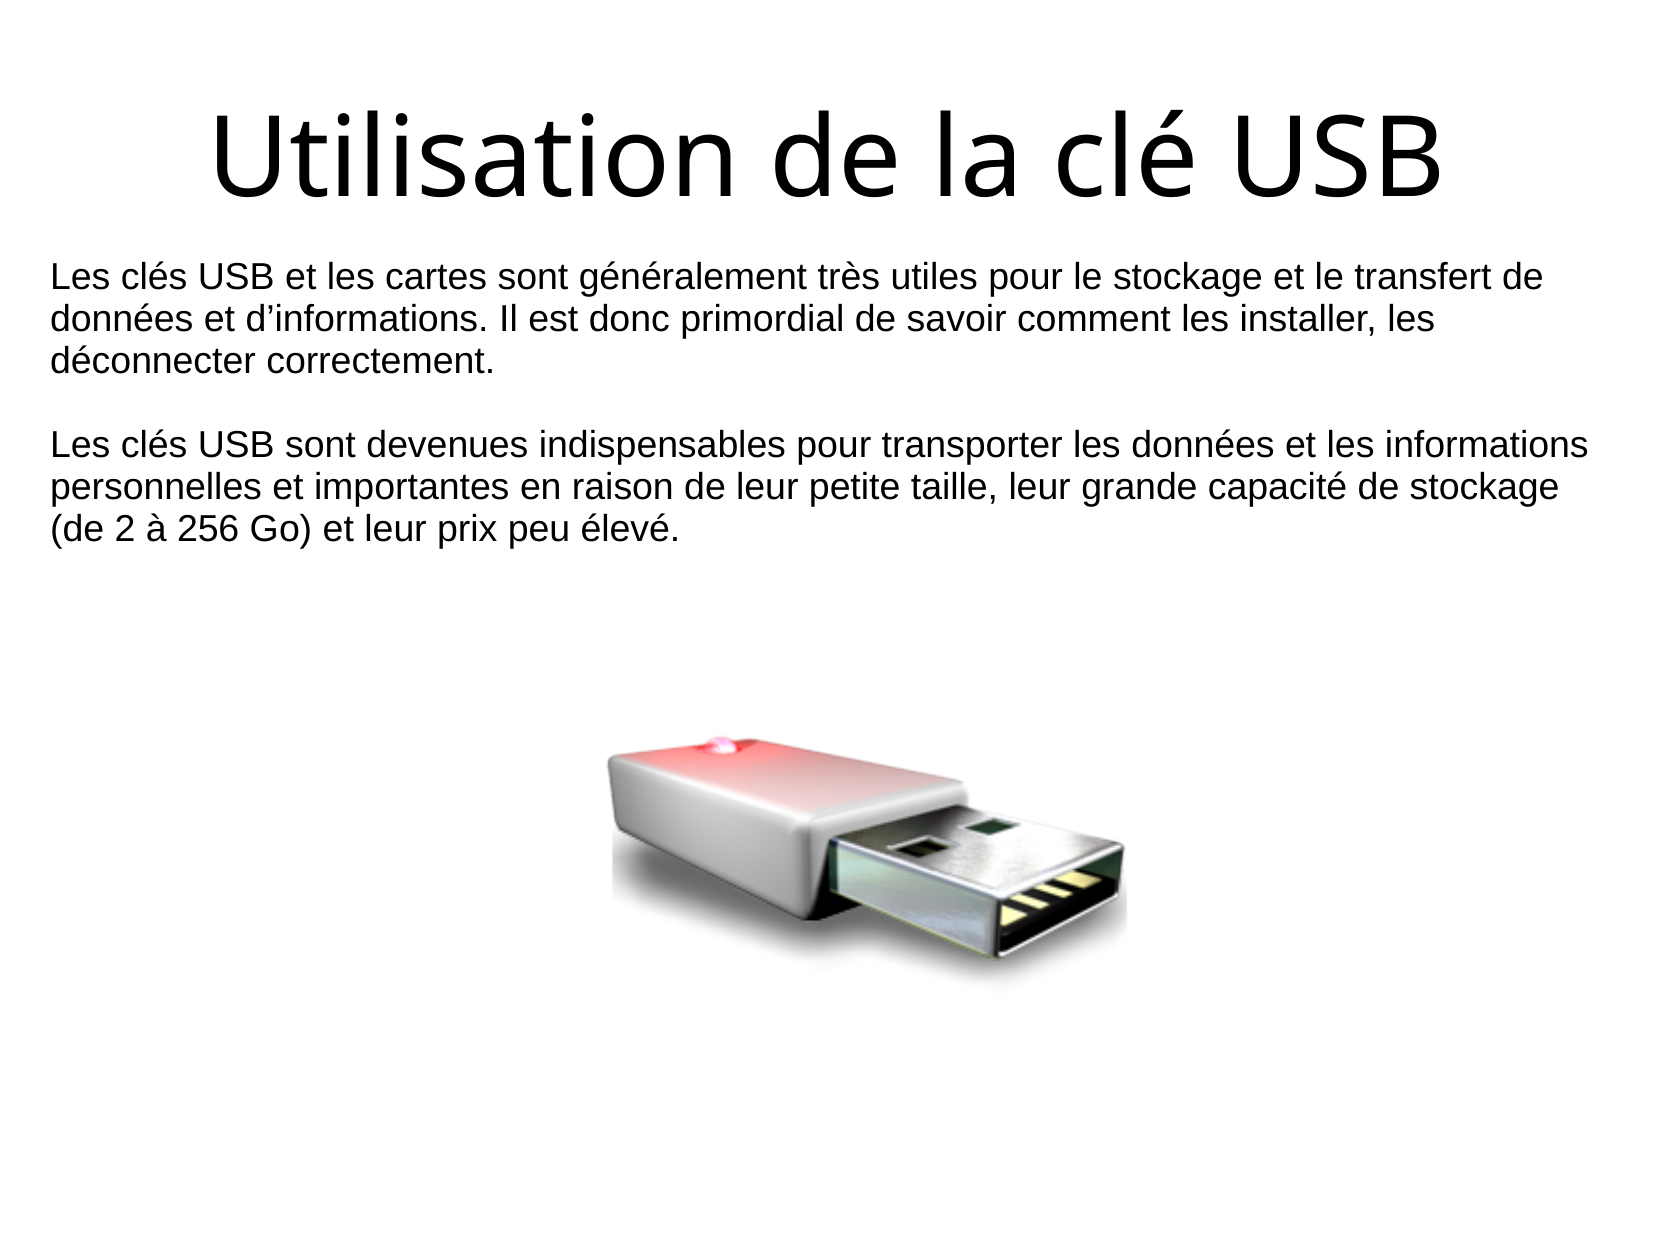

# Utilisation de la clé USB
Les clés USB et les cartes sont généralement très utiles pour le stockage et le transfert de données et d’informations. Il est donc primordial de savoir comment les installer, les déconnecter correctement.
Les clés USB sont devenues indispensables pour transporter les données et les informations personnelles et importantes en raison de leur petite taille, leur grande capacité de stockage (de 2 à 256 Go) et leur prix peu élevé.